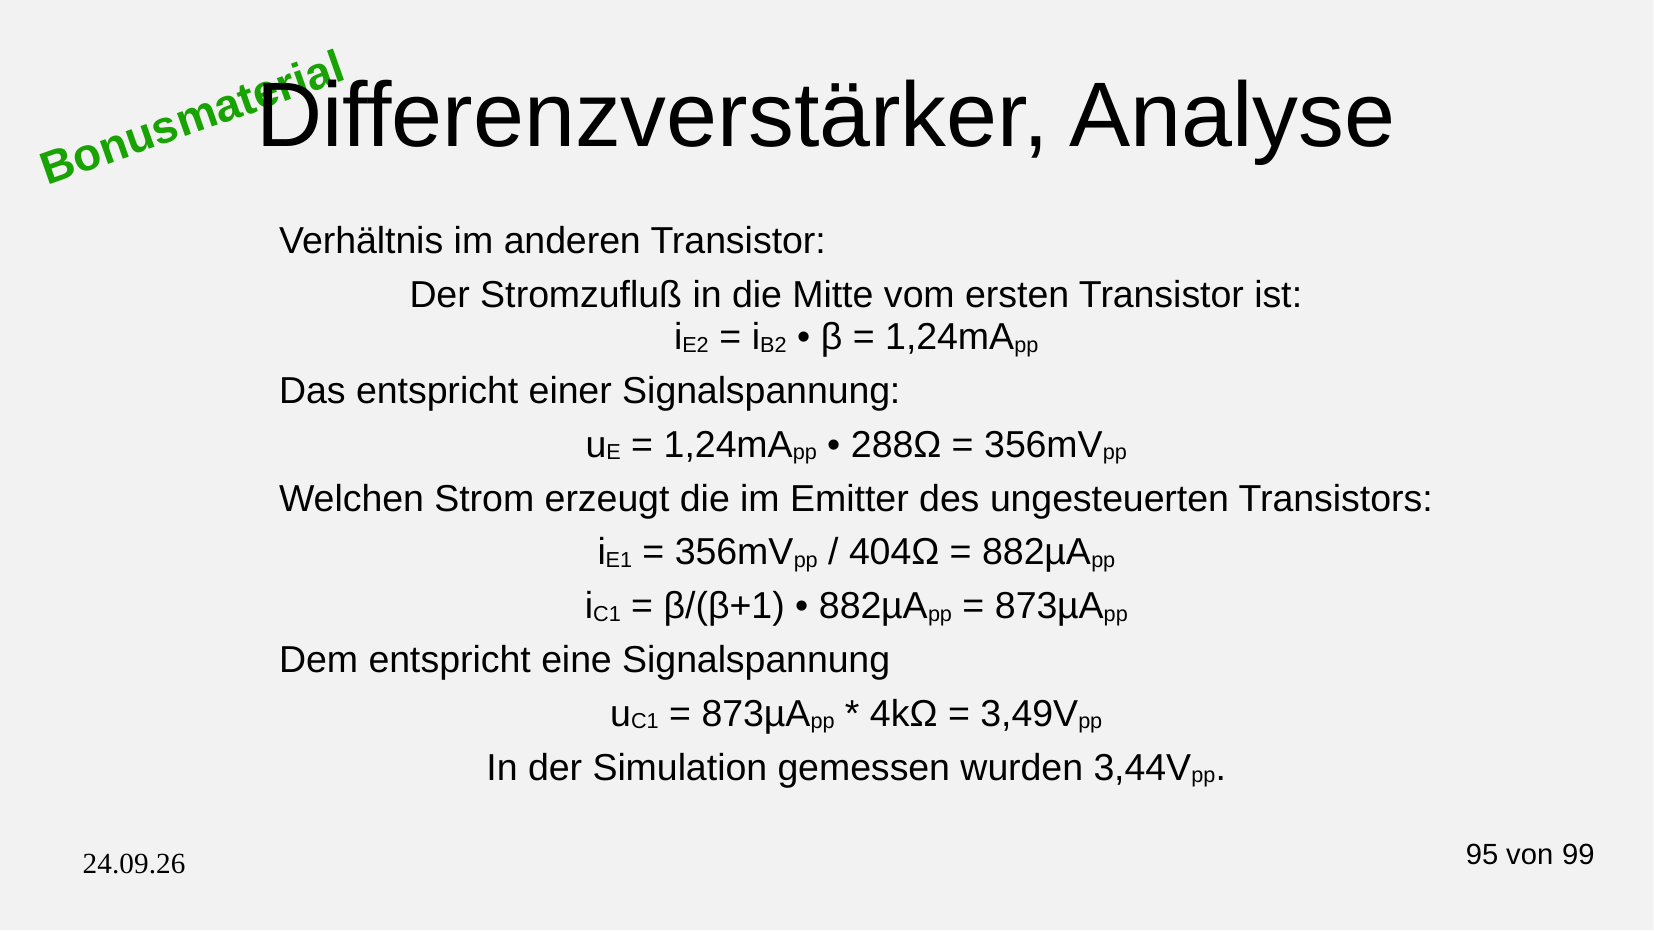

# Differenzverstärker, Analyse
Verhältnis im anderen Transistor:
Der Stromzufluß in die Mitte vom ersten Transistor ist:
iE2 = iB2 • β = 1,24mApp
Das entspricht einer Signalspannung:
uE = 1,24mApp • 288Ω = 356mVpp
Welchen Strom erzeugt die im Emitter des ungesteuerten Transistors:
iE1 = 356mVpp / 404Ω = 882µApp
iC1 = β/(β+1) • 882µApp = 873µApp
Dem entspricht eine Signalspannung
uC1 = 873µApp * 4kΩ = 3,49Vpp
In der Simulation gemessen wurden 3,44Vpp.
95